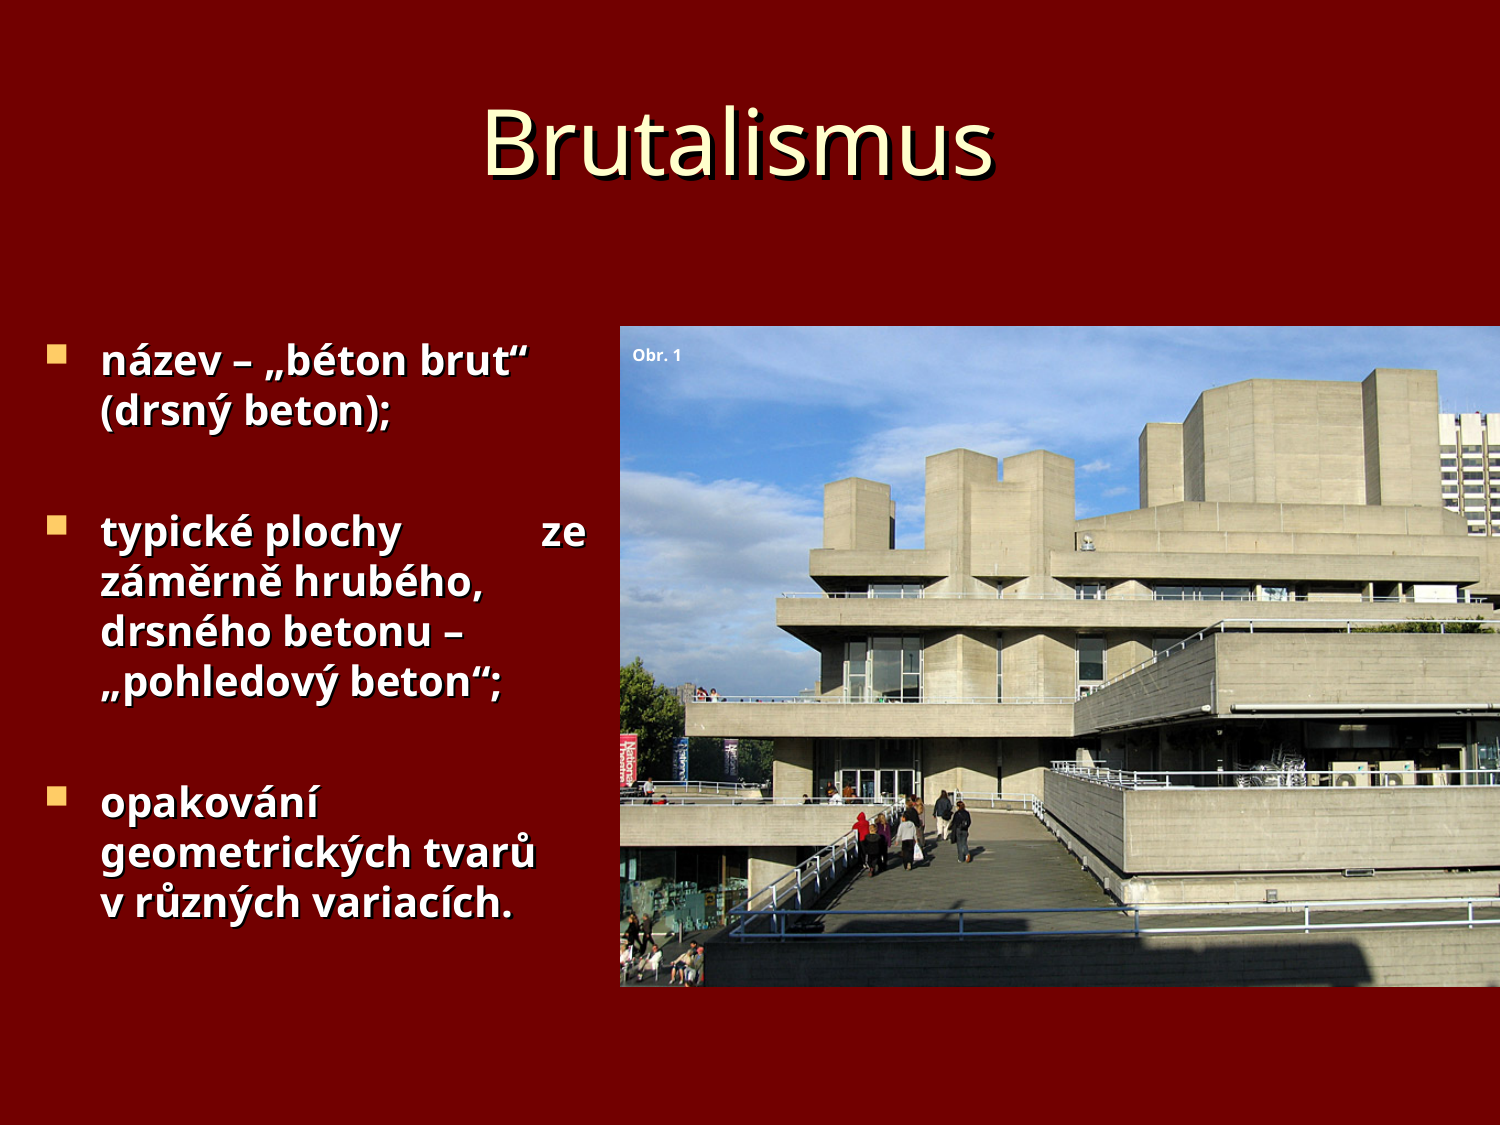

# Brutalismus
název – „béton brut“ (drsný beton);
typické plochy ze záměrně hrubého, drsného betonu – „pohledový beton“;
opakování geometrických tvarů v různých variacích.
Obr. 1